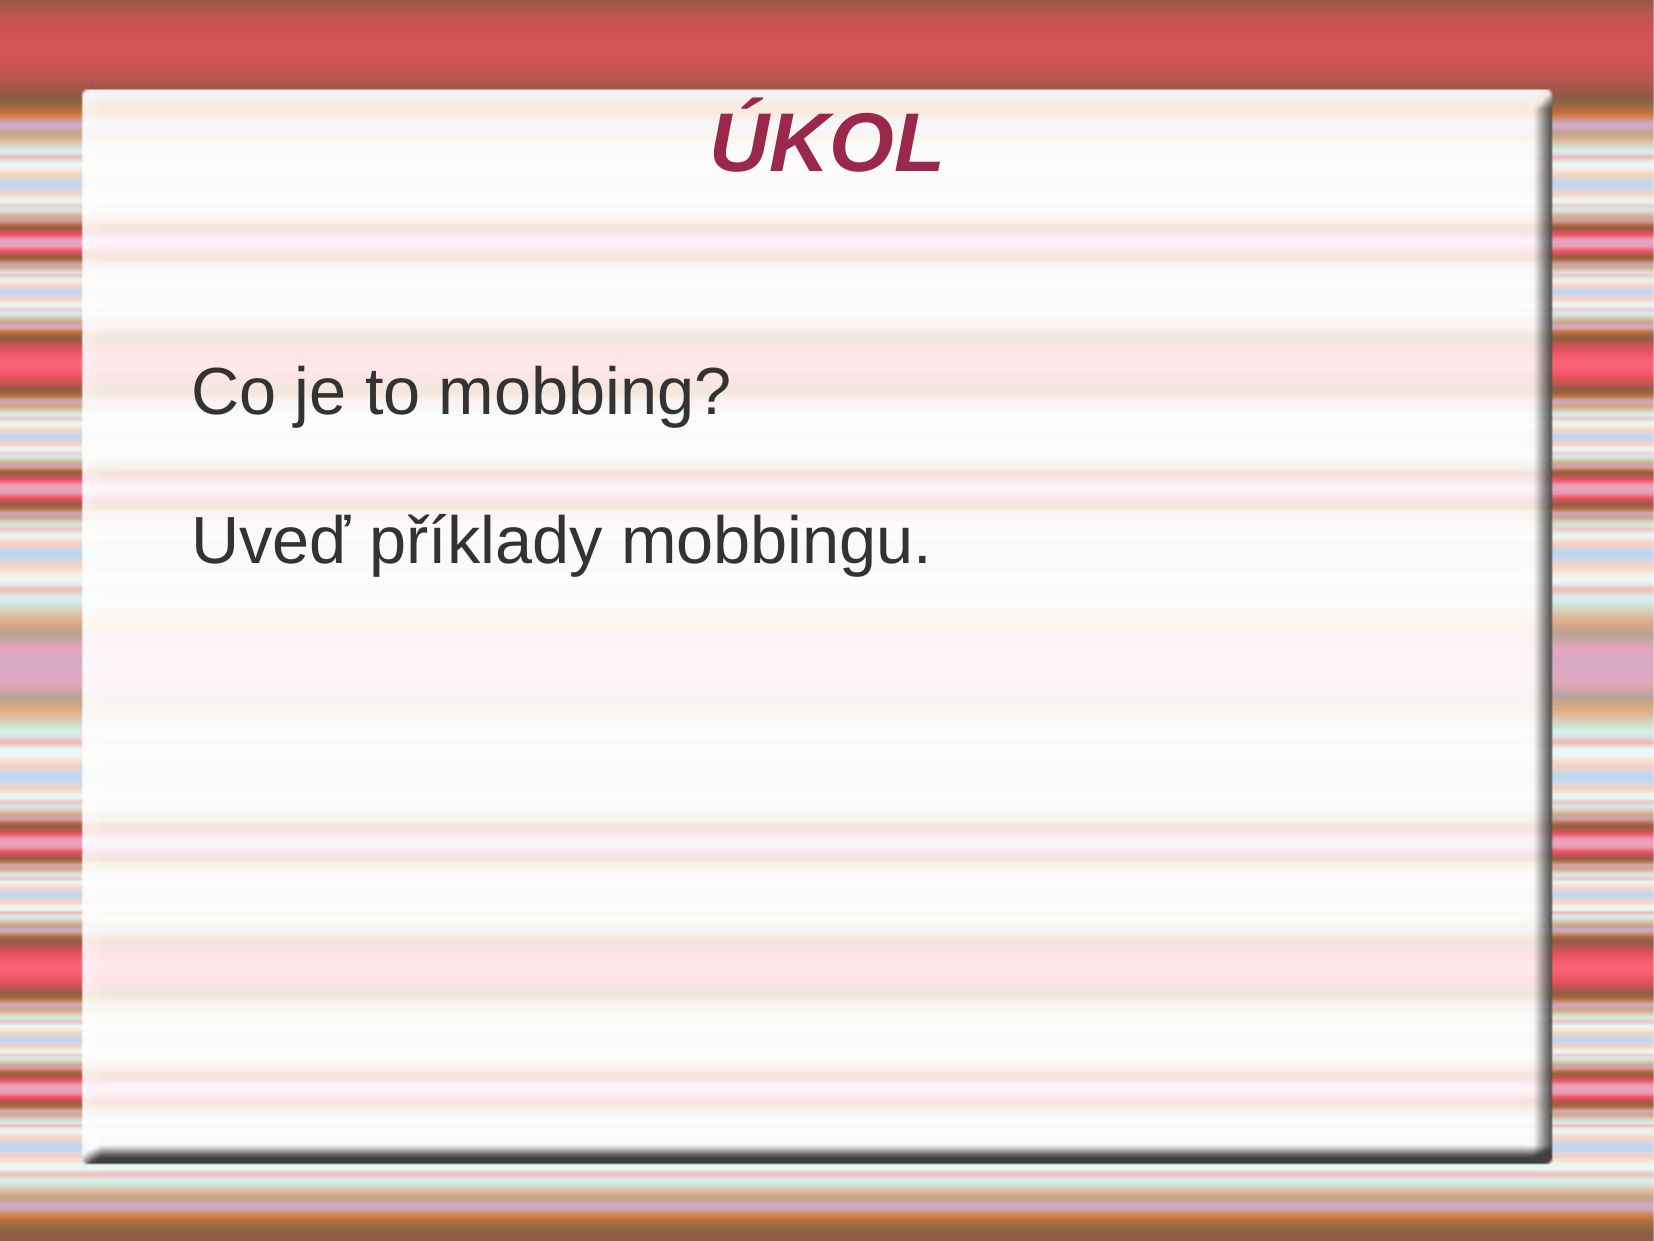

# ÚKOL
Co je to mobbing?
Uveď příklady mobbingu.